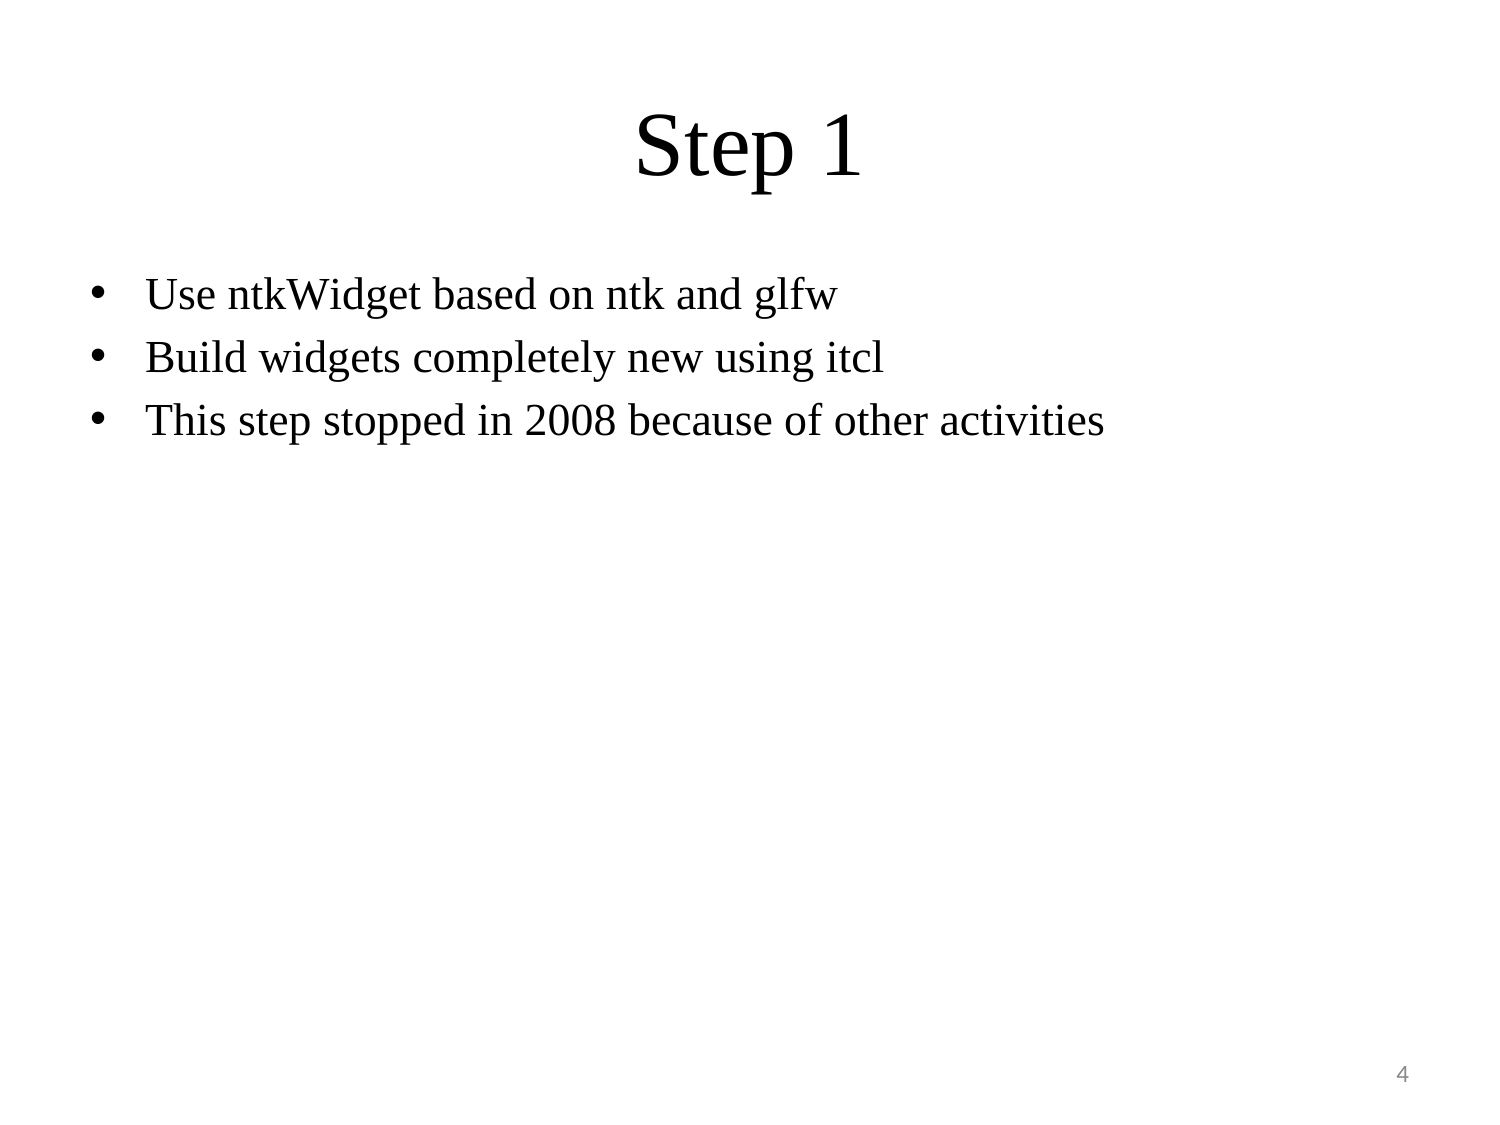

Step 1
Use ntkWidget based on ntk and glfw
Build widgets completely new using itcl
This step stopped in 2008 because of other activities
4